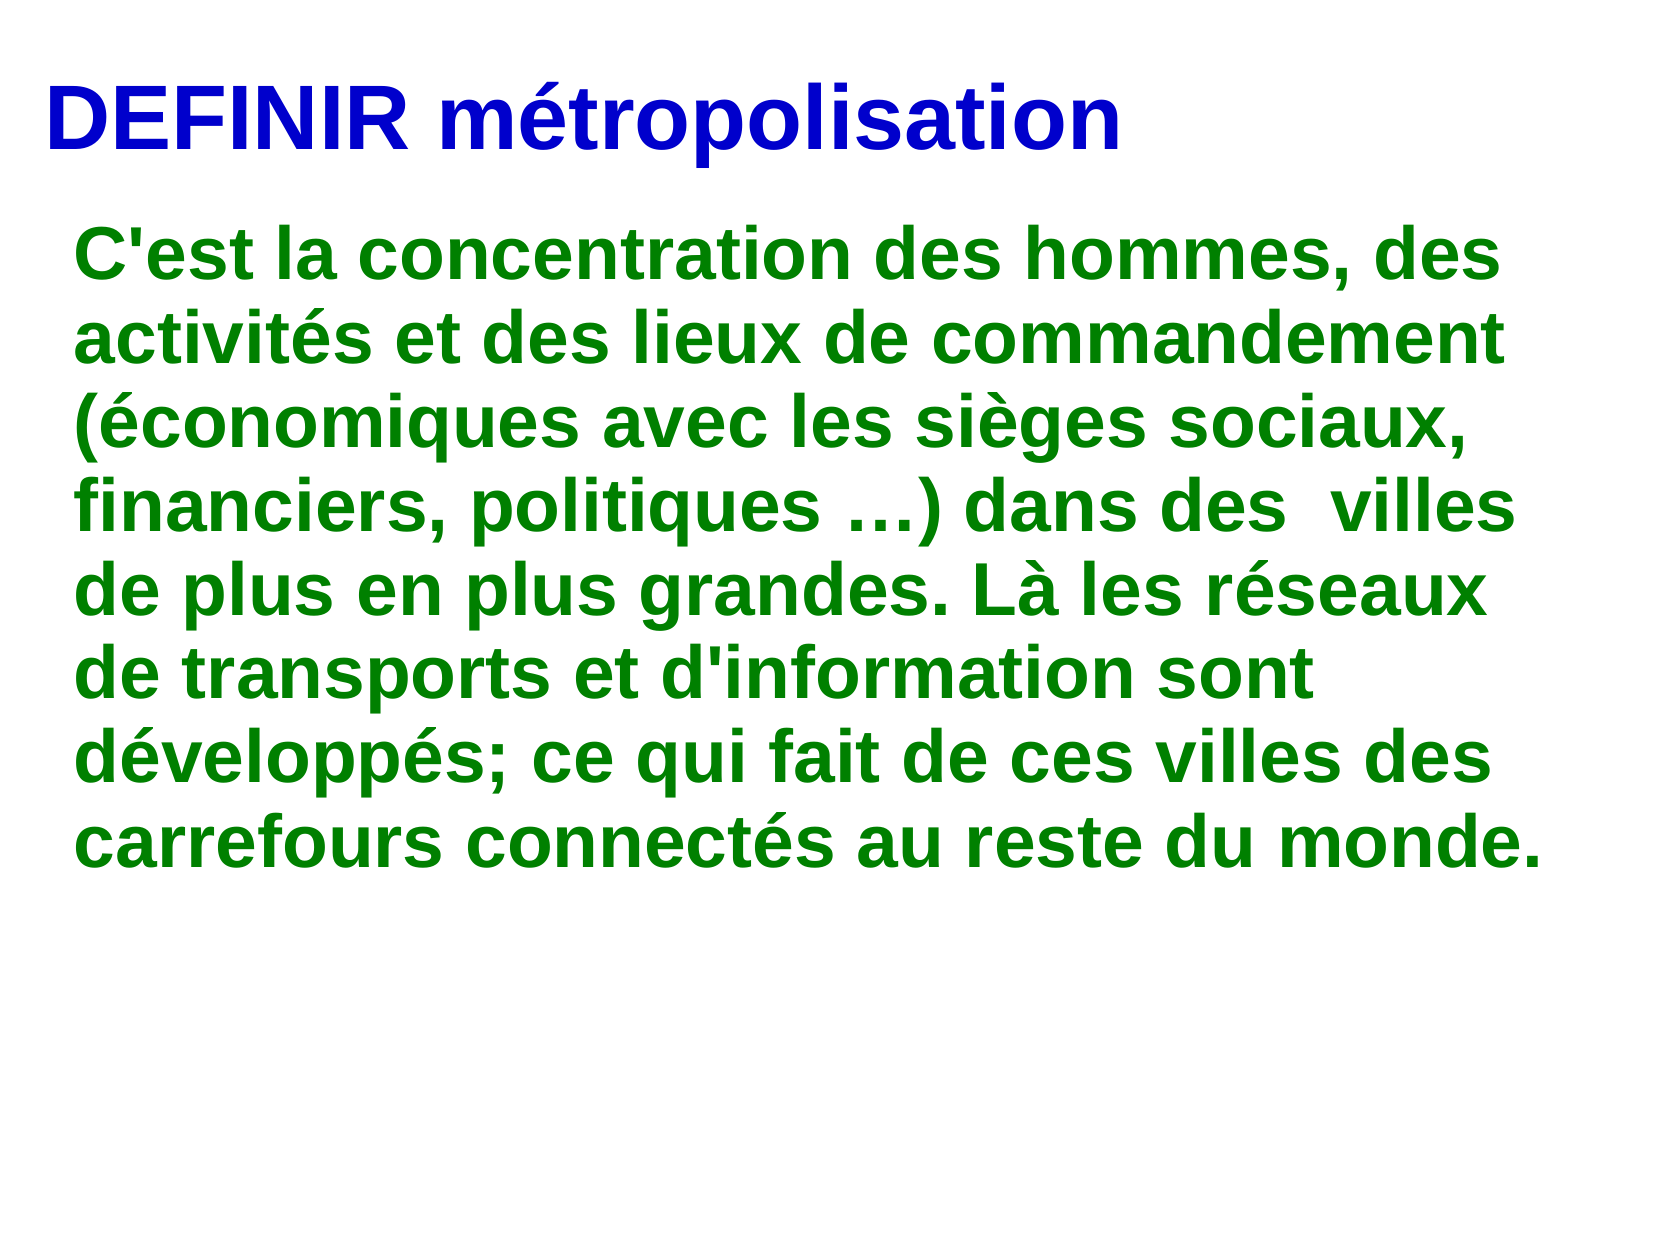

DEFINIR métropolisation
C'est la concentration des hommes, des activités et des lieux de commandement (économiques avec les sièges sociaux, financiers, politiques …) dans des villes de plus en plus grandes. Là les réseaux de transports et d'information sont développés; ce qui fait de ces villes des carrefours connectés au reste du monde.